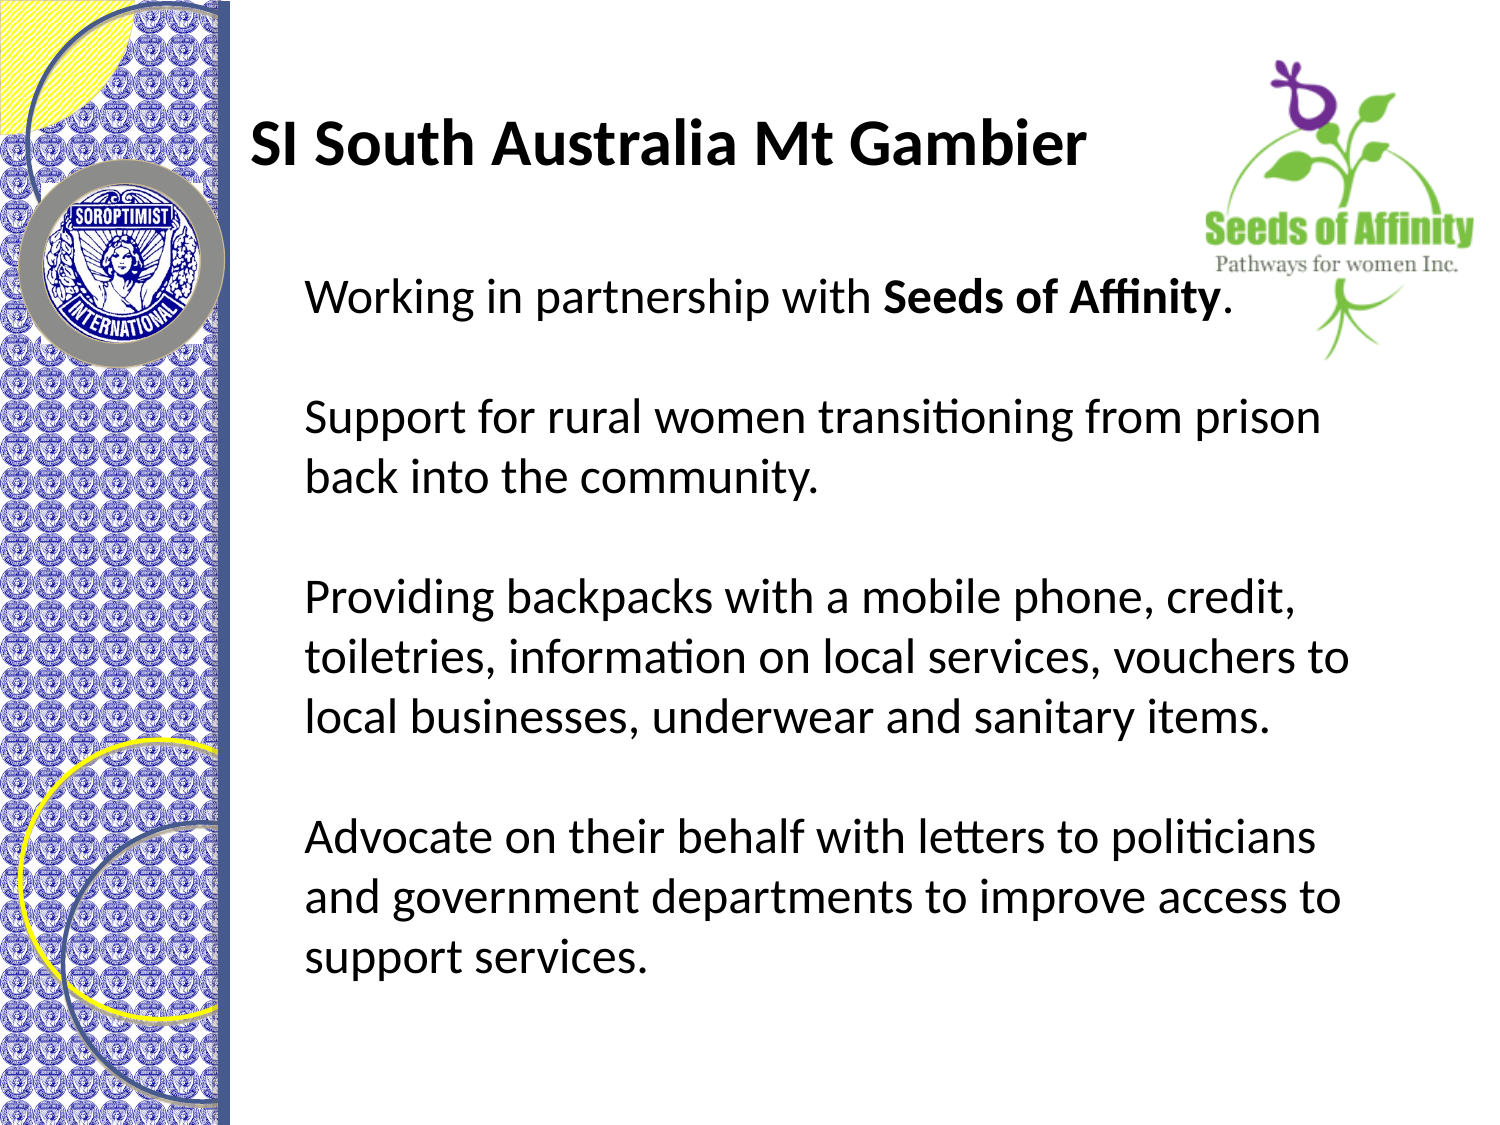

# SI South Australia Mt Gambier
Working in partnership with Seeds of Affinity.
Support for rural women transitioning from prison back into the community.
Providing backpacks with a mobile phone, credit, toiletries, information on local services, vouchers to local businesses, underwear and sanitary items.
Advocate on their behalf with letters to politicians and government departments to improve access to support services.